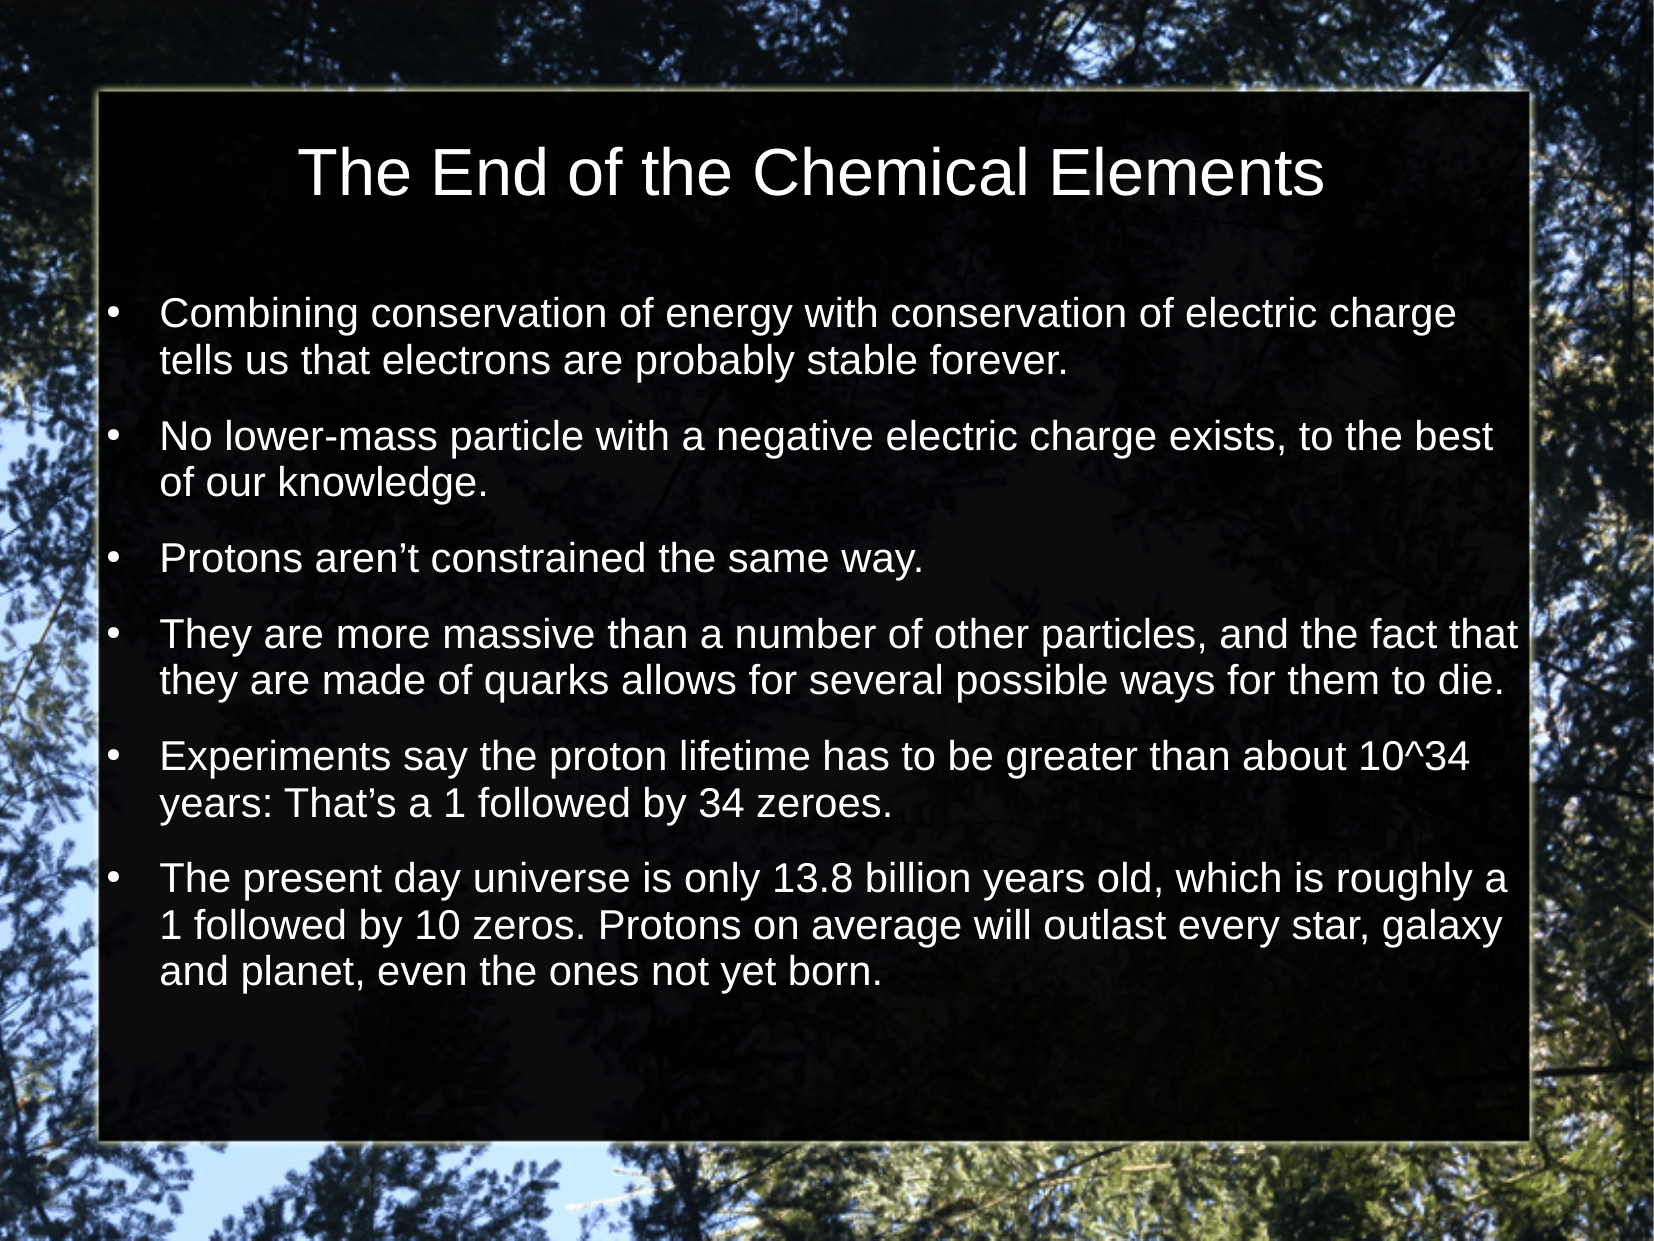

# The End of the Chemical Elements
Combining conservation of energy with conservation of electric charge tells us that electrons are probably stable forever.
No lower-mass particle with a negative electric charge exists, to the best of our knowledge.
Protons aren’t constrained the same way.
They are more massive than a number of other particles, and the fact that they are made of quarks allows for several possible ways for them to die.
Experiments say the proton lifetime has to be greater than about 10^34 years: That’s a 1 followed by 34 zeroes.
The present day universe is only 13.8 billion years old, which is roughly a 1 followed by 10 zeros. Protons on average will outlast every star, galaxy and planet, even the ones not yet born.